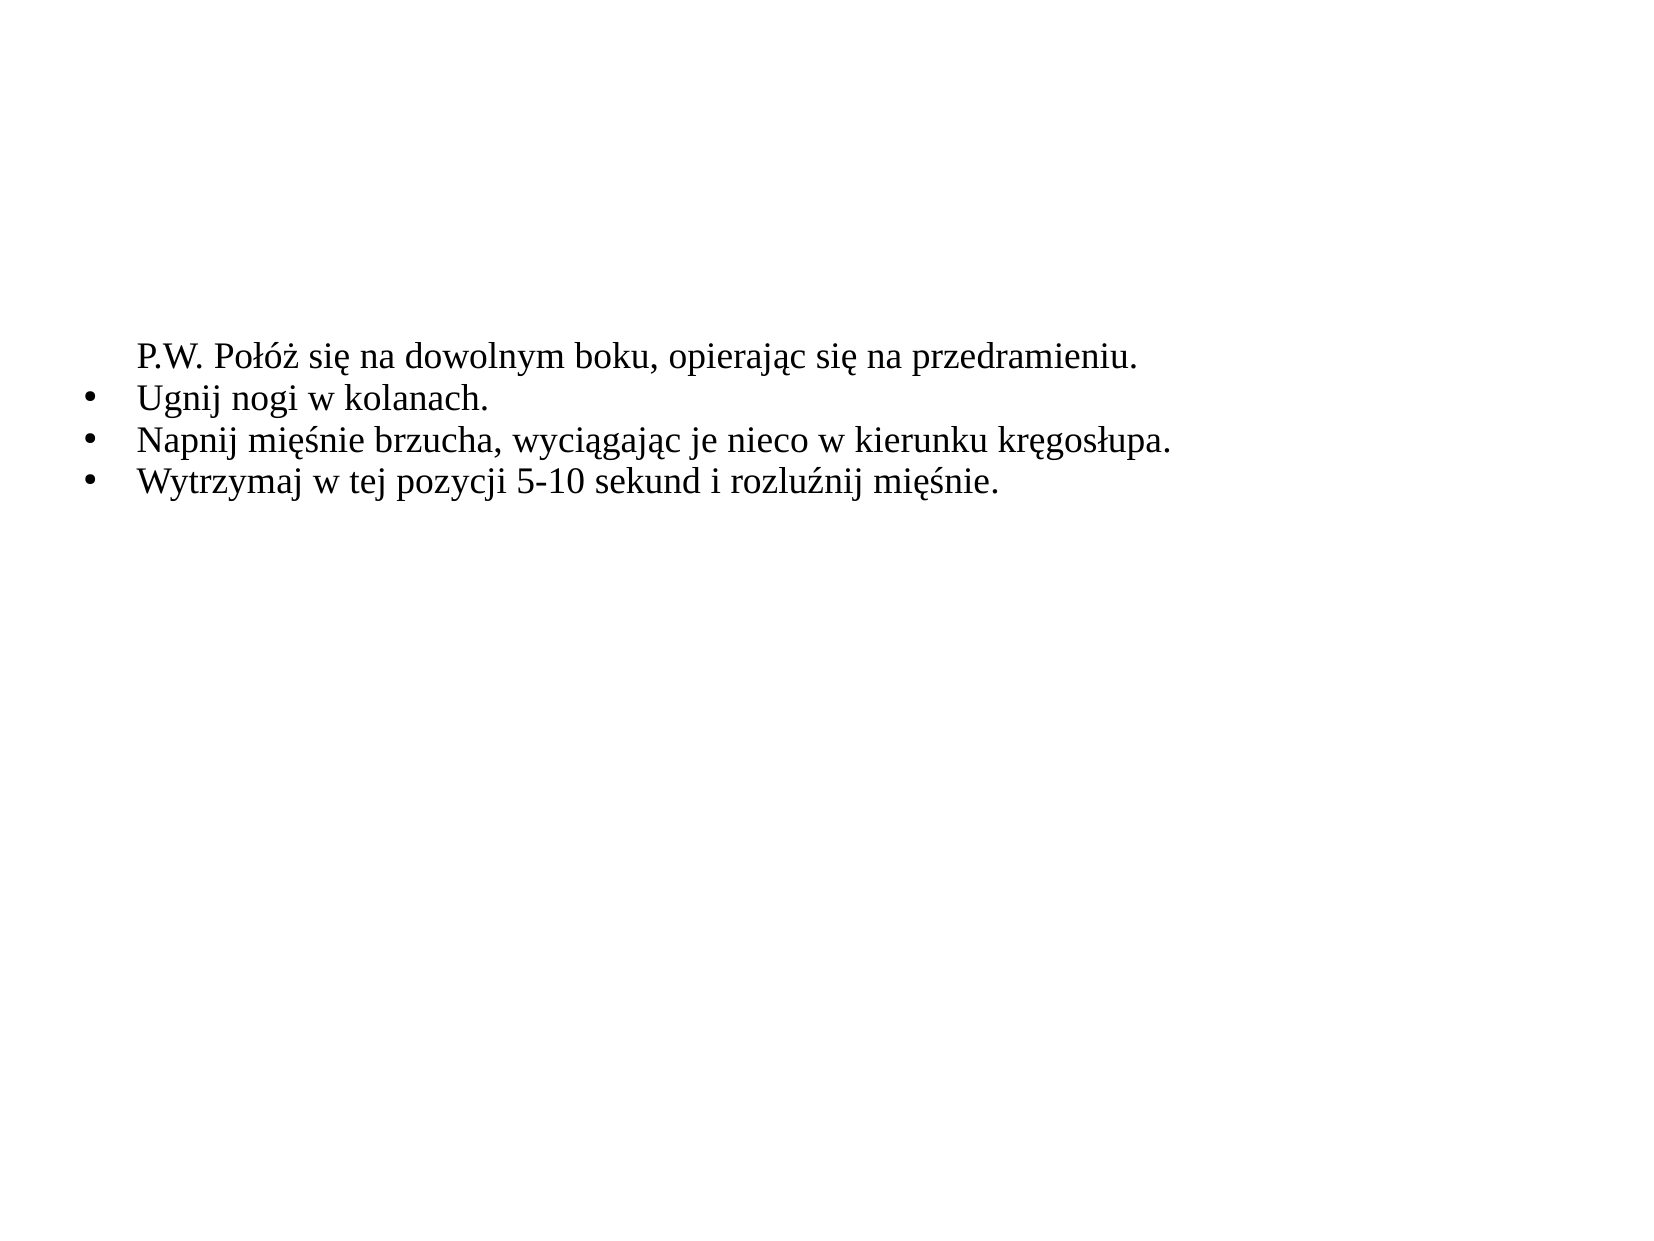

#
P.W. Połóż się na dowolnym boku, opierając się na przedramieniu.
Ugnij nogi w kolanach.
Napnij mięśnie brzucha, wyciągając je nieco w kierunku kręgosłupa.
Wytrzymaj w tej pozycji 5-10 sekund i rozluźnij mięśnie.